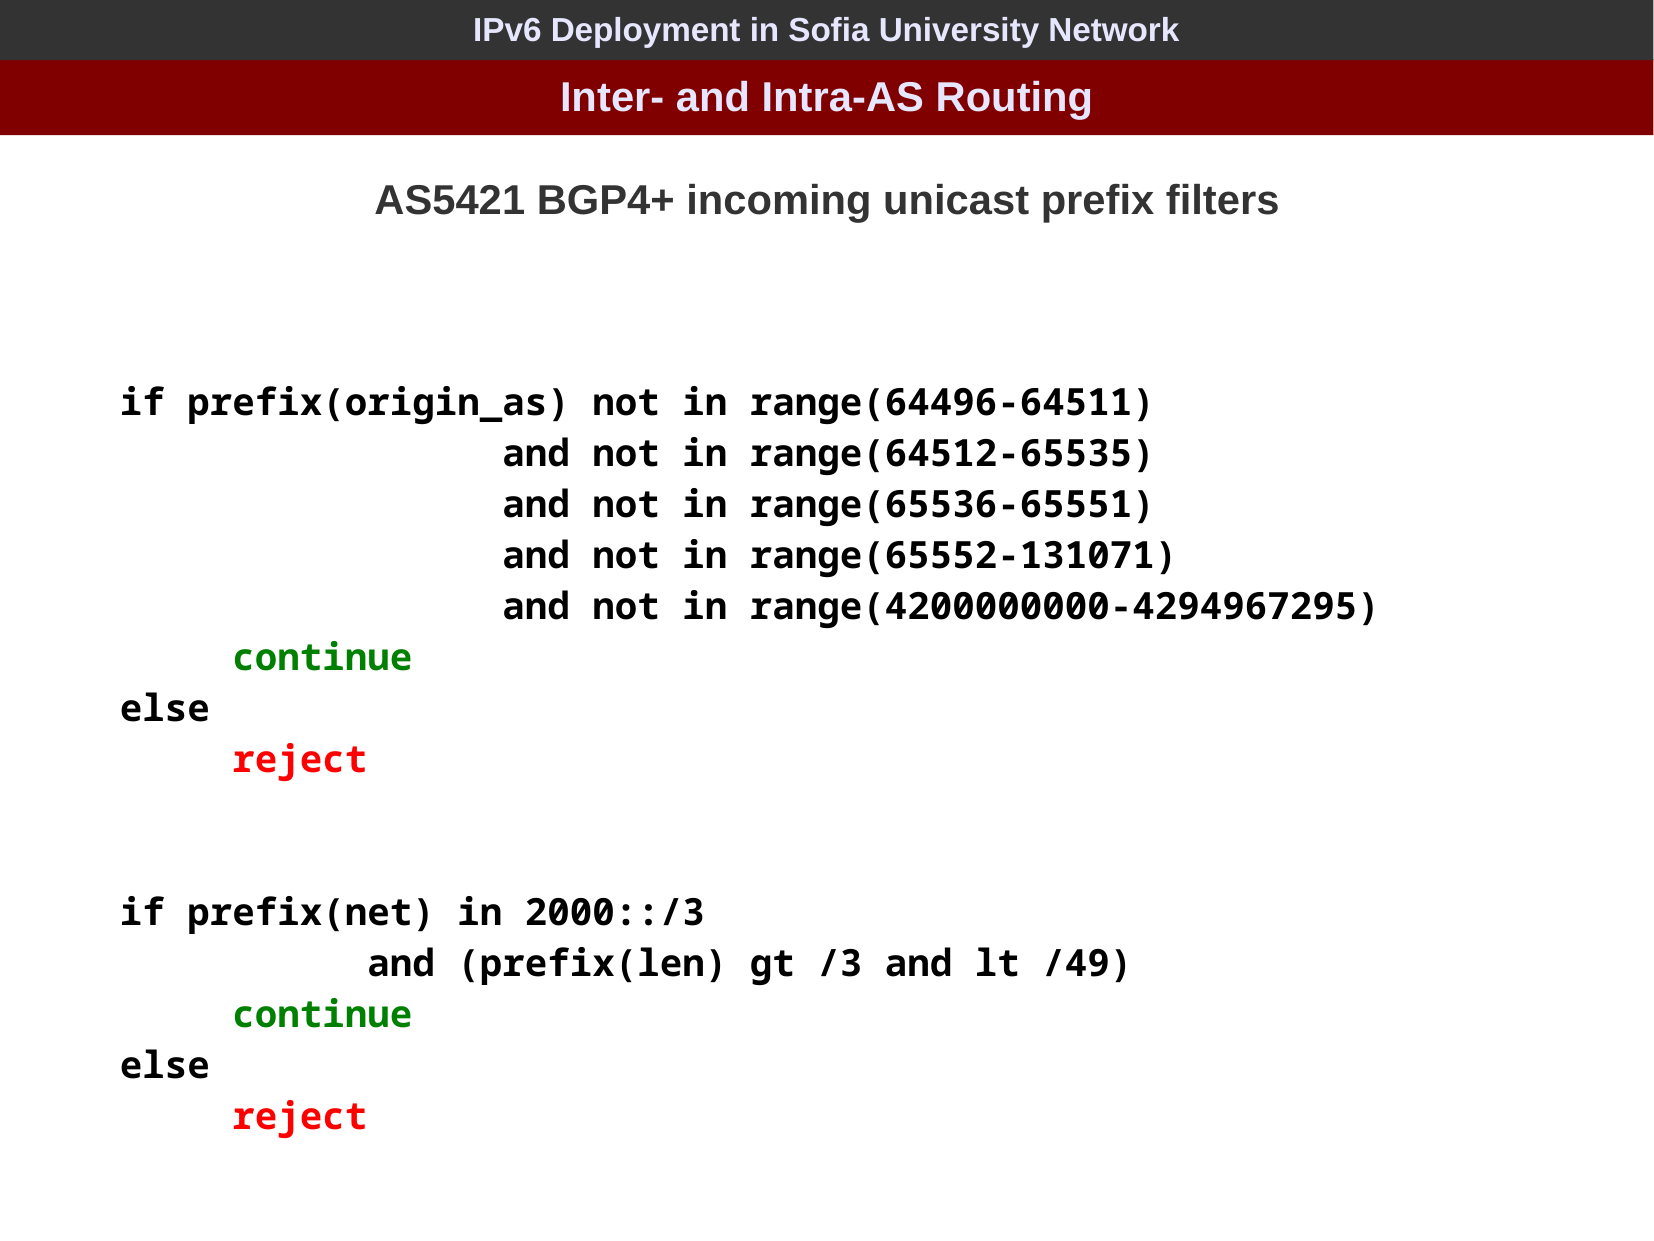

IPv6 Deployment in Sofia University Network
Inter- and Intra-AS Routing
AS5421 BGP4+ incoming unicast prefix filters
if prefix(origin_as) not in range(64496-64511)
 and not in range(64512-65535)
 and not in range(65536-65551)
 and not in range(65552-131071)
 and not in range(4200000000-4294967295)
 continue
else
 reject
if prefix(net) in 2000::/3
 and (prefix(len) gt /3 and lt /49)
 continue
else
 reject